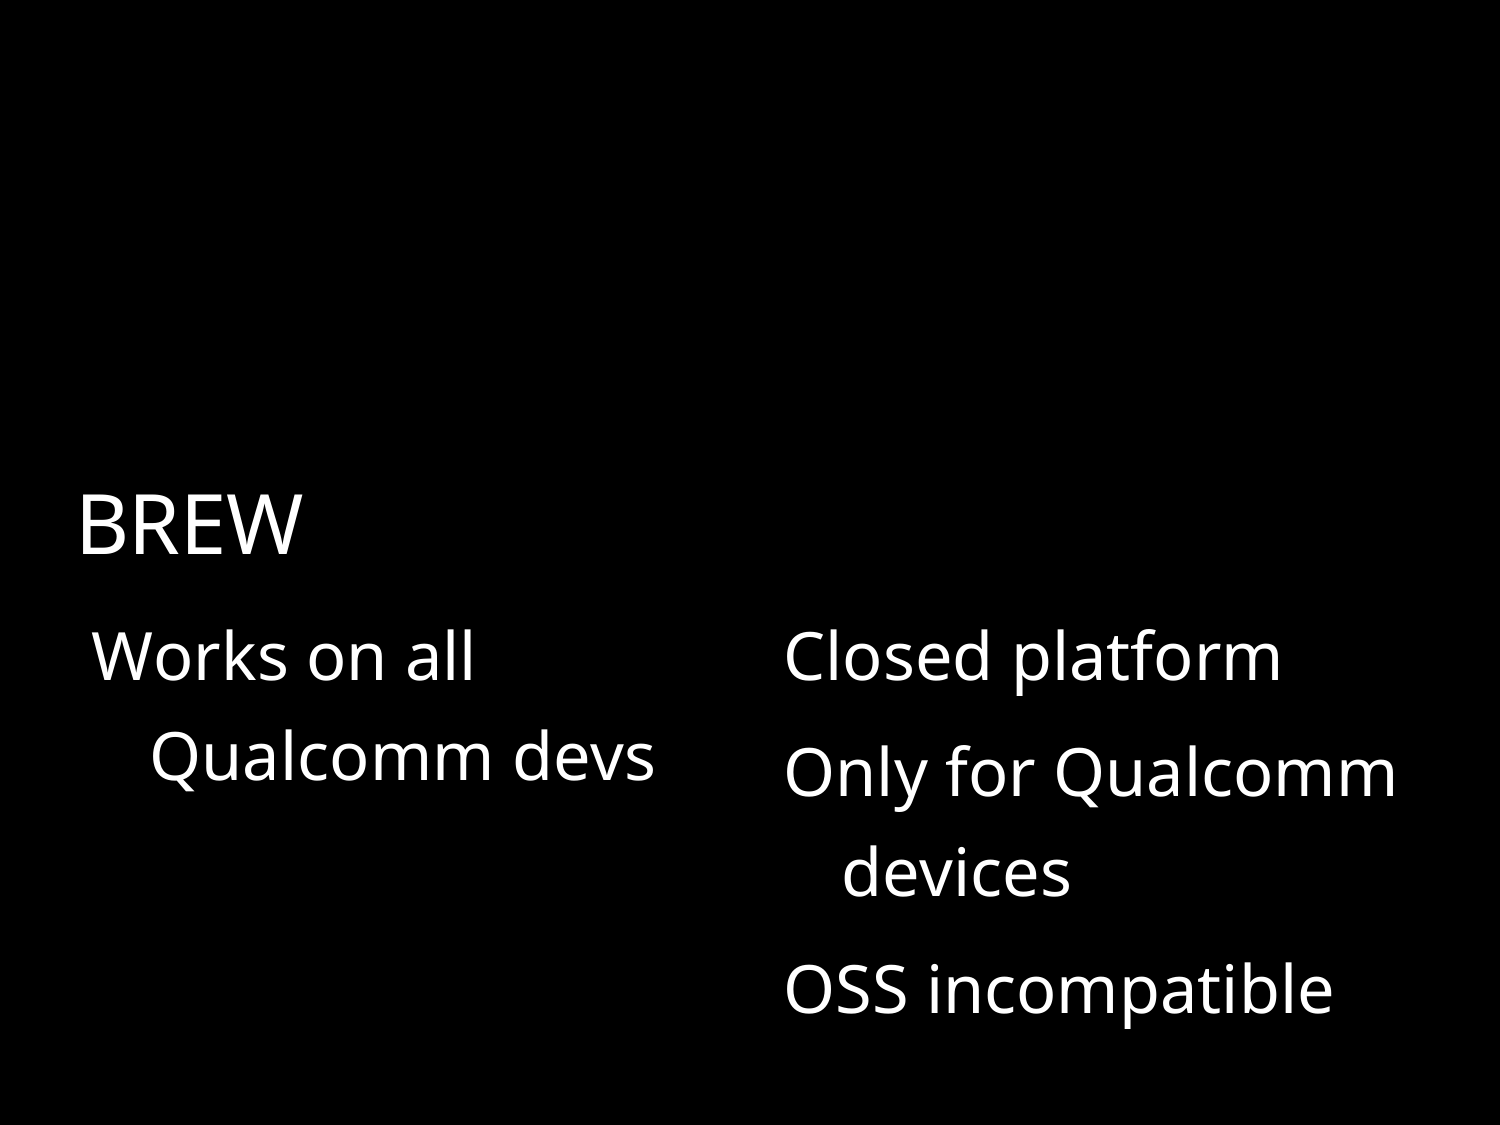

# BREW
Works on all Qualcomm devs
Closed platform
Only for Qualcomm devices
OSS incompatible